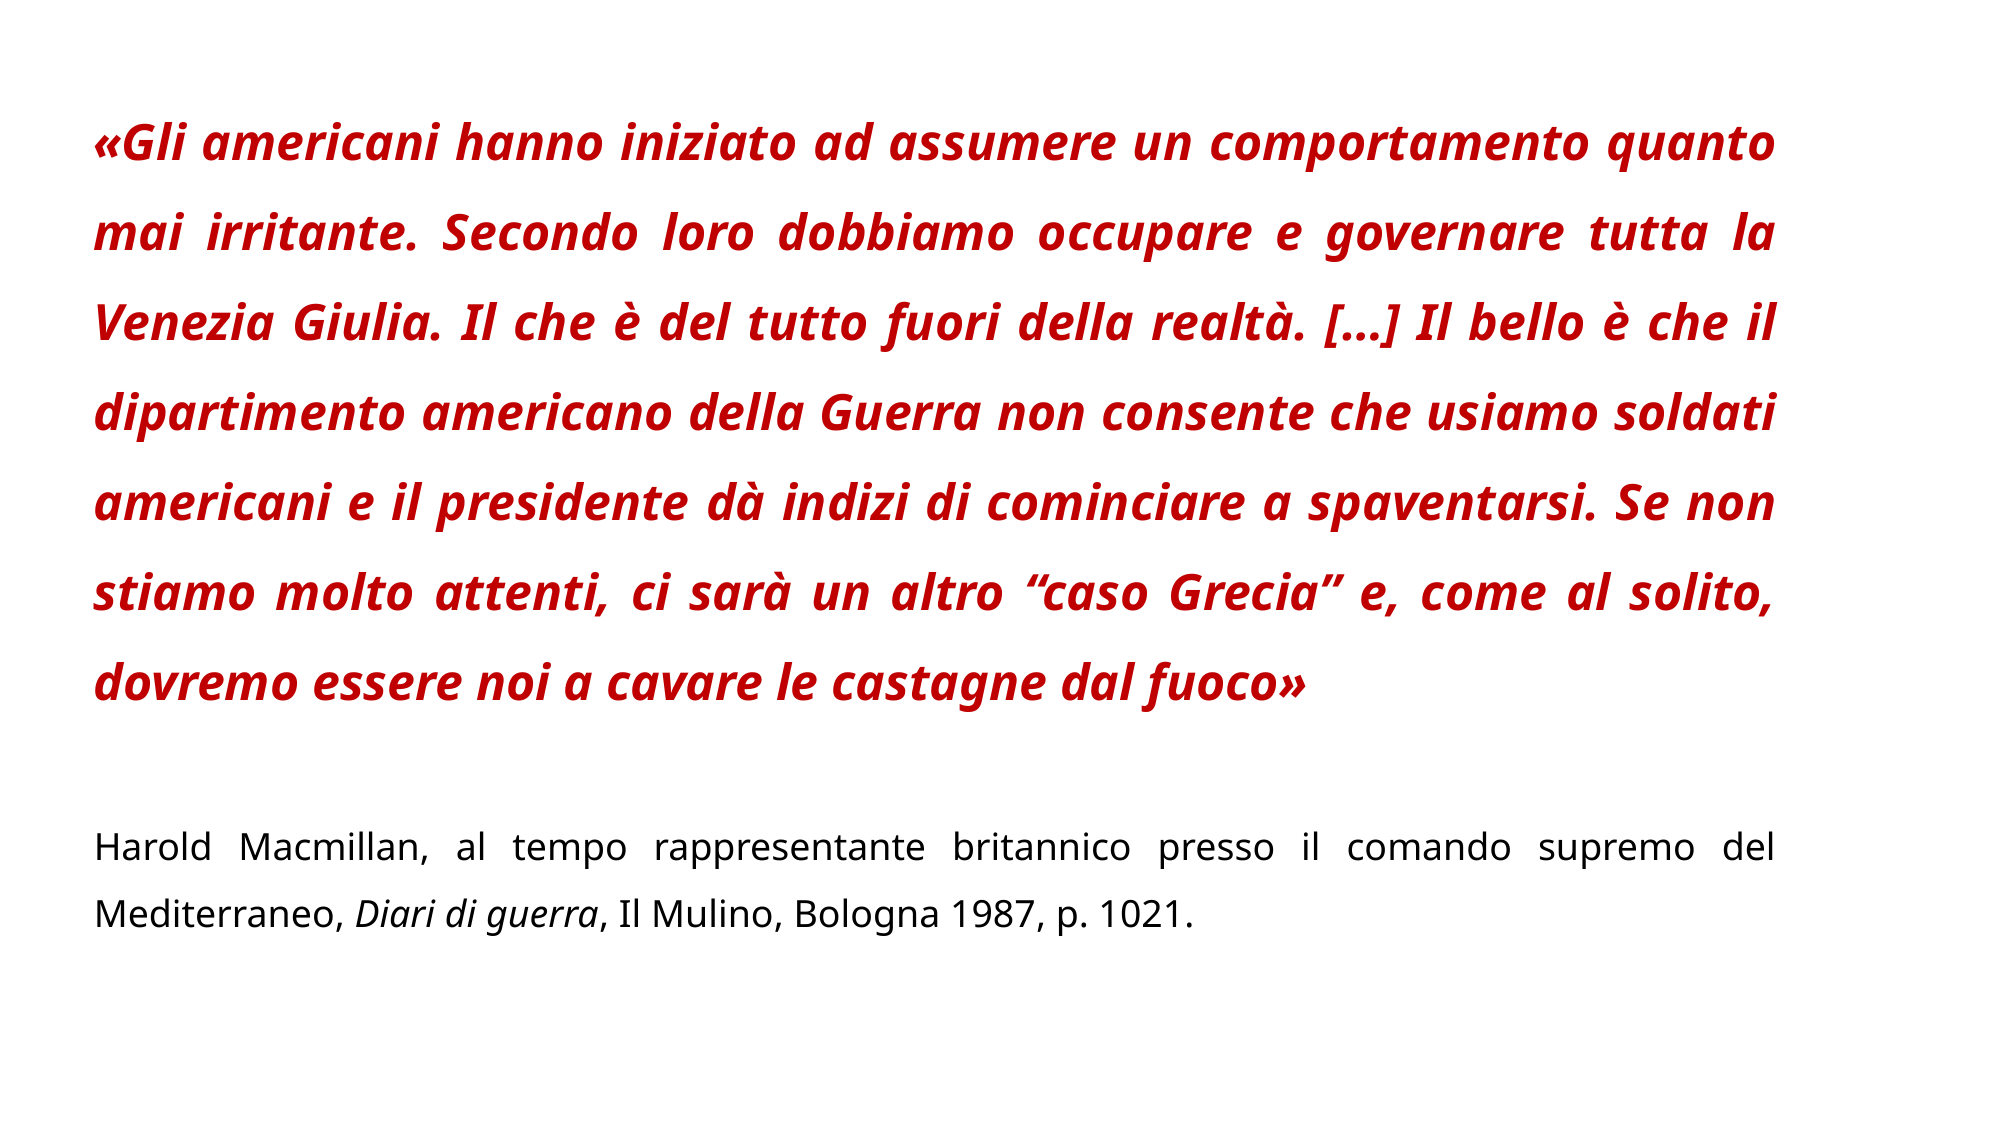

«Gli americani hanno iniziato ad assumere un comportamento quanto mai irritante. Secondo loro dobbiamo occupare e governare tutta la Venezia Giulia. Il che è del tutto fuori della realtà. […] Il bello è che il dipartimento americano della Guerra non consente che usiamo soldati americani e il presidente dà indizi di cominciare a spaventarsi. Se non stiamo molto attenti, ci sarà un altro “caso Grecia” e, come al solito, dovremo essere noi a cavare le castagne dal fuoco»
Harold Macmillan, al tempo rappresentante britannico presso il comando supremo del Mediterraneo, Diari di guerra, Il Mulino, Bologna 1987, p. 1021.